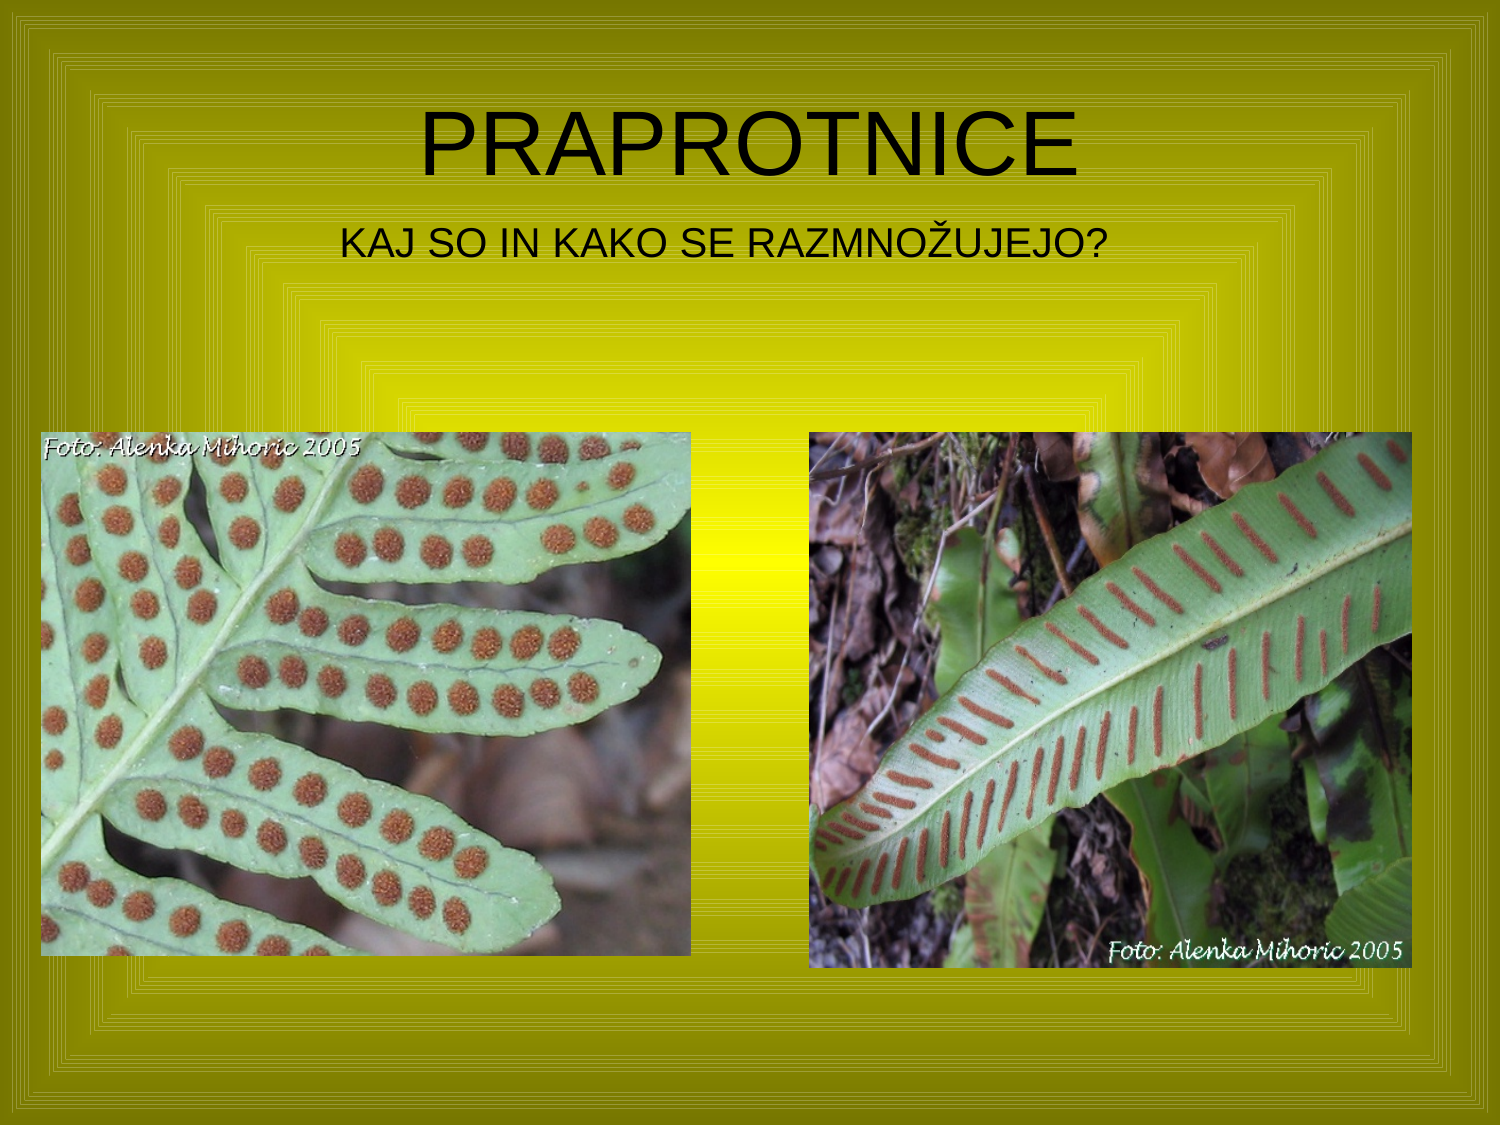

# PRAPROTNICE
KAJ SO IN KAKO SE RAZMNOŽUJEJO?